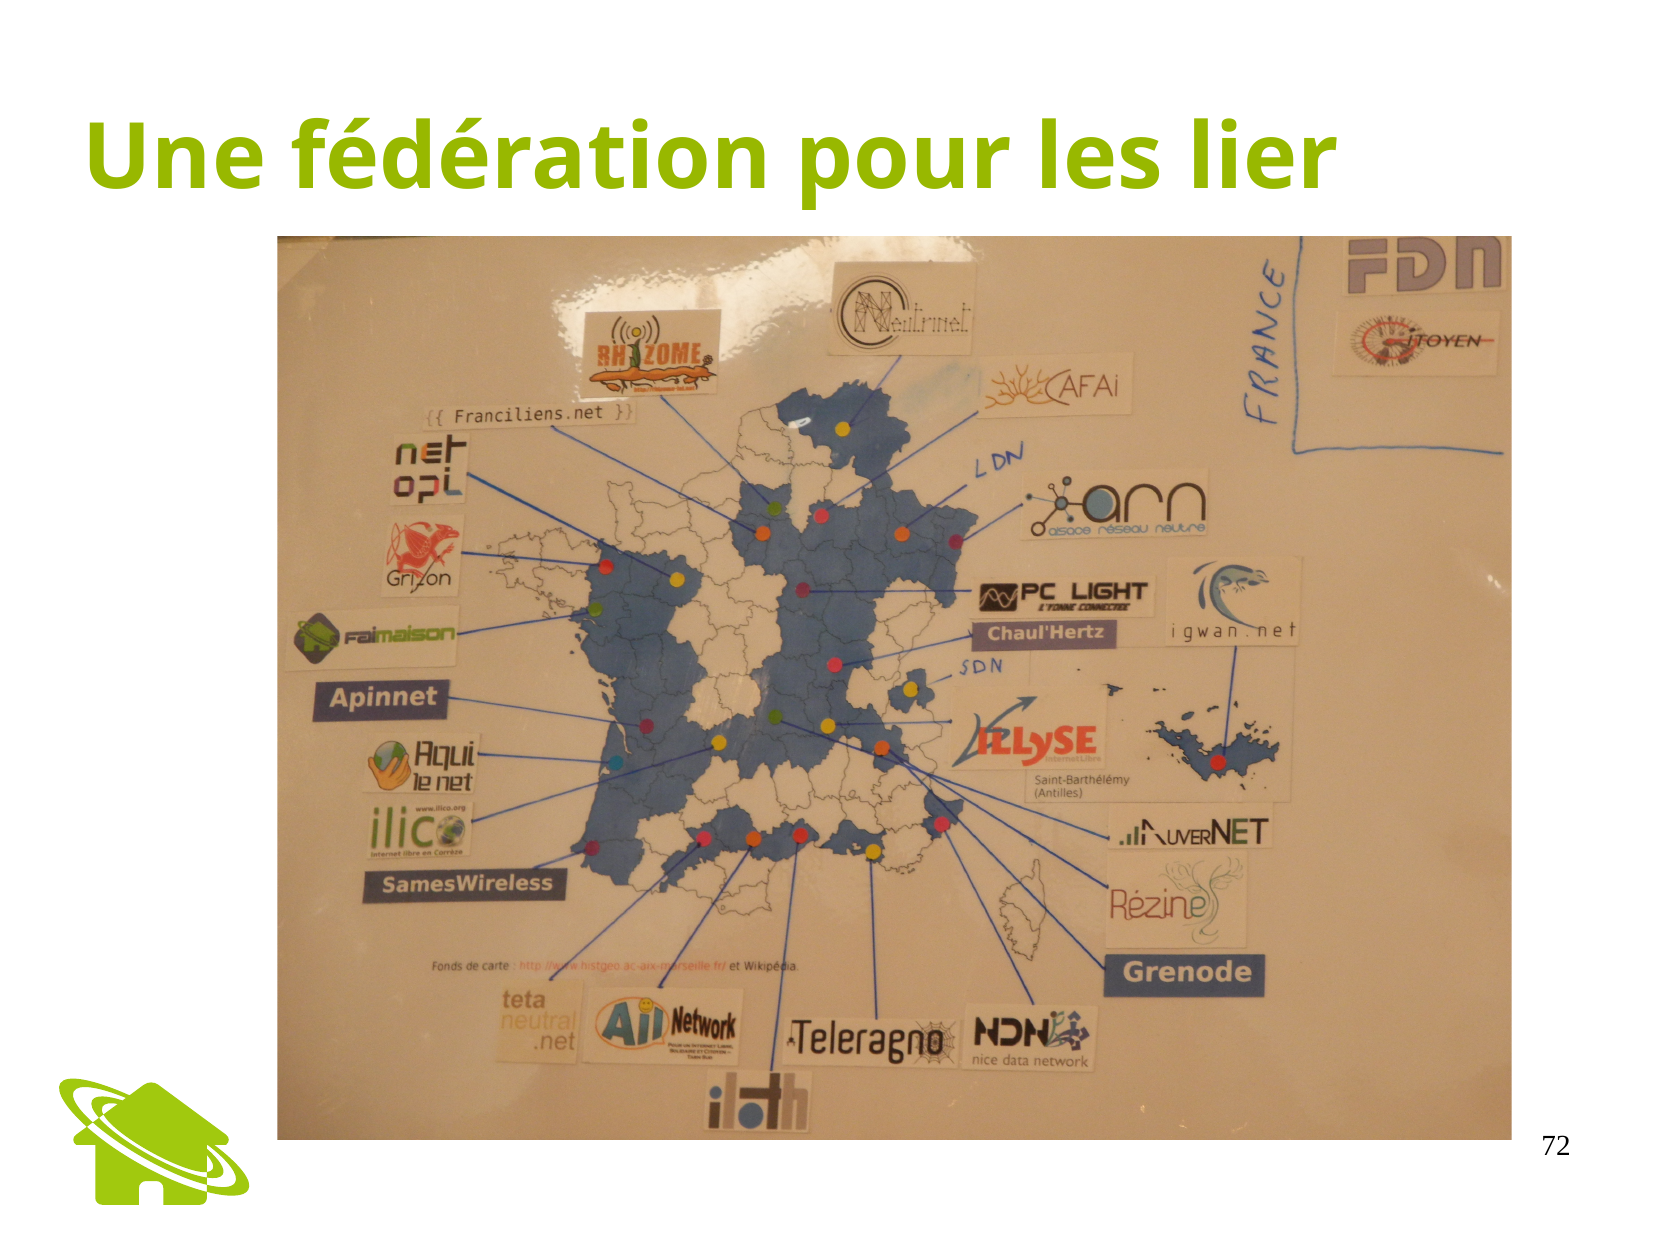

# Une fédération pour les lier
72